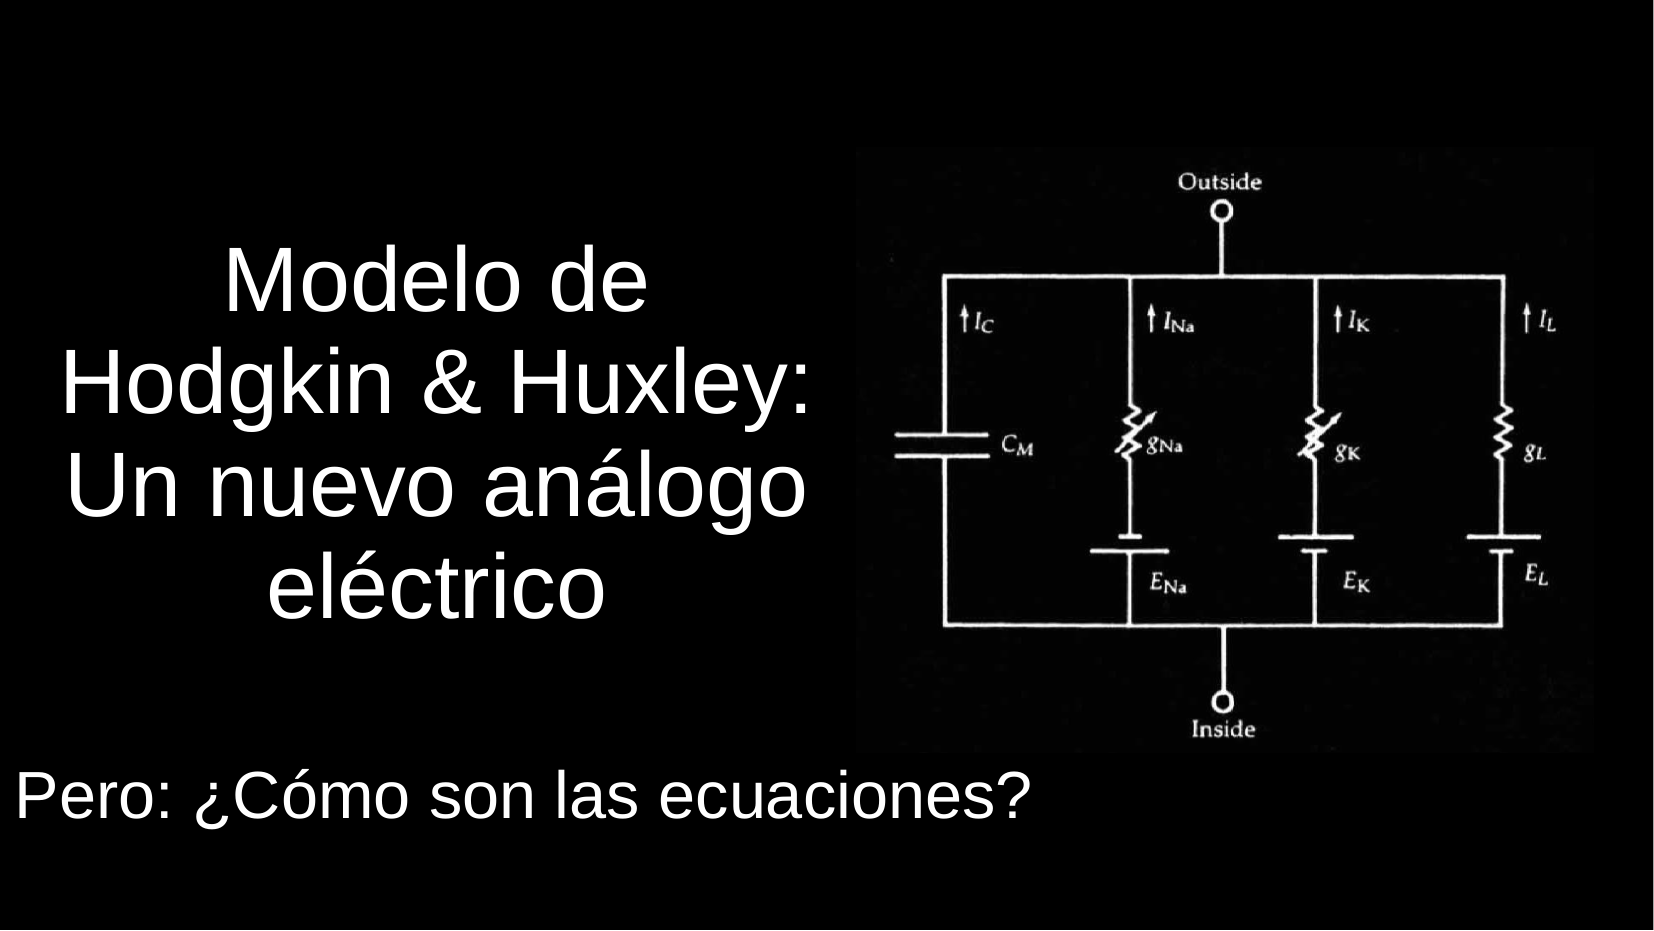

# Modelo de Hodgkin & Huxley: Un nuevo análogo eléctrico
Pero: ¿Cómo son las ecuaciones?